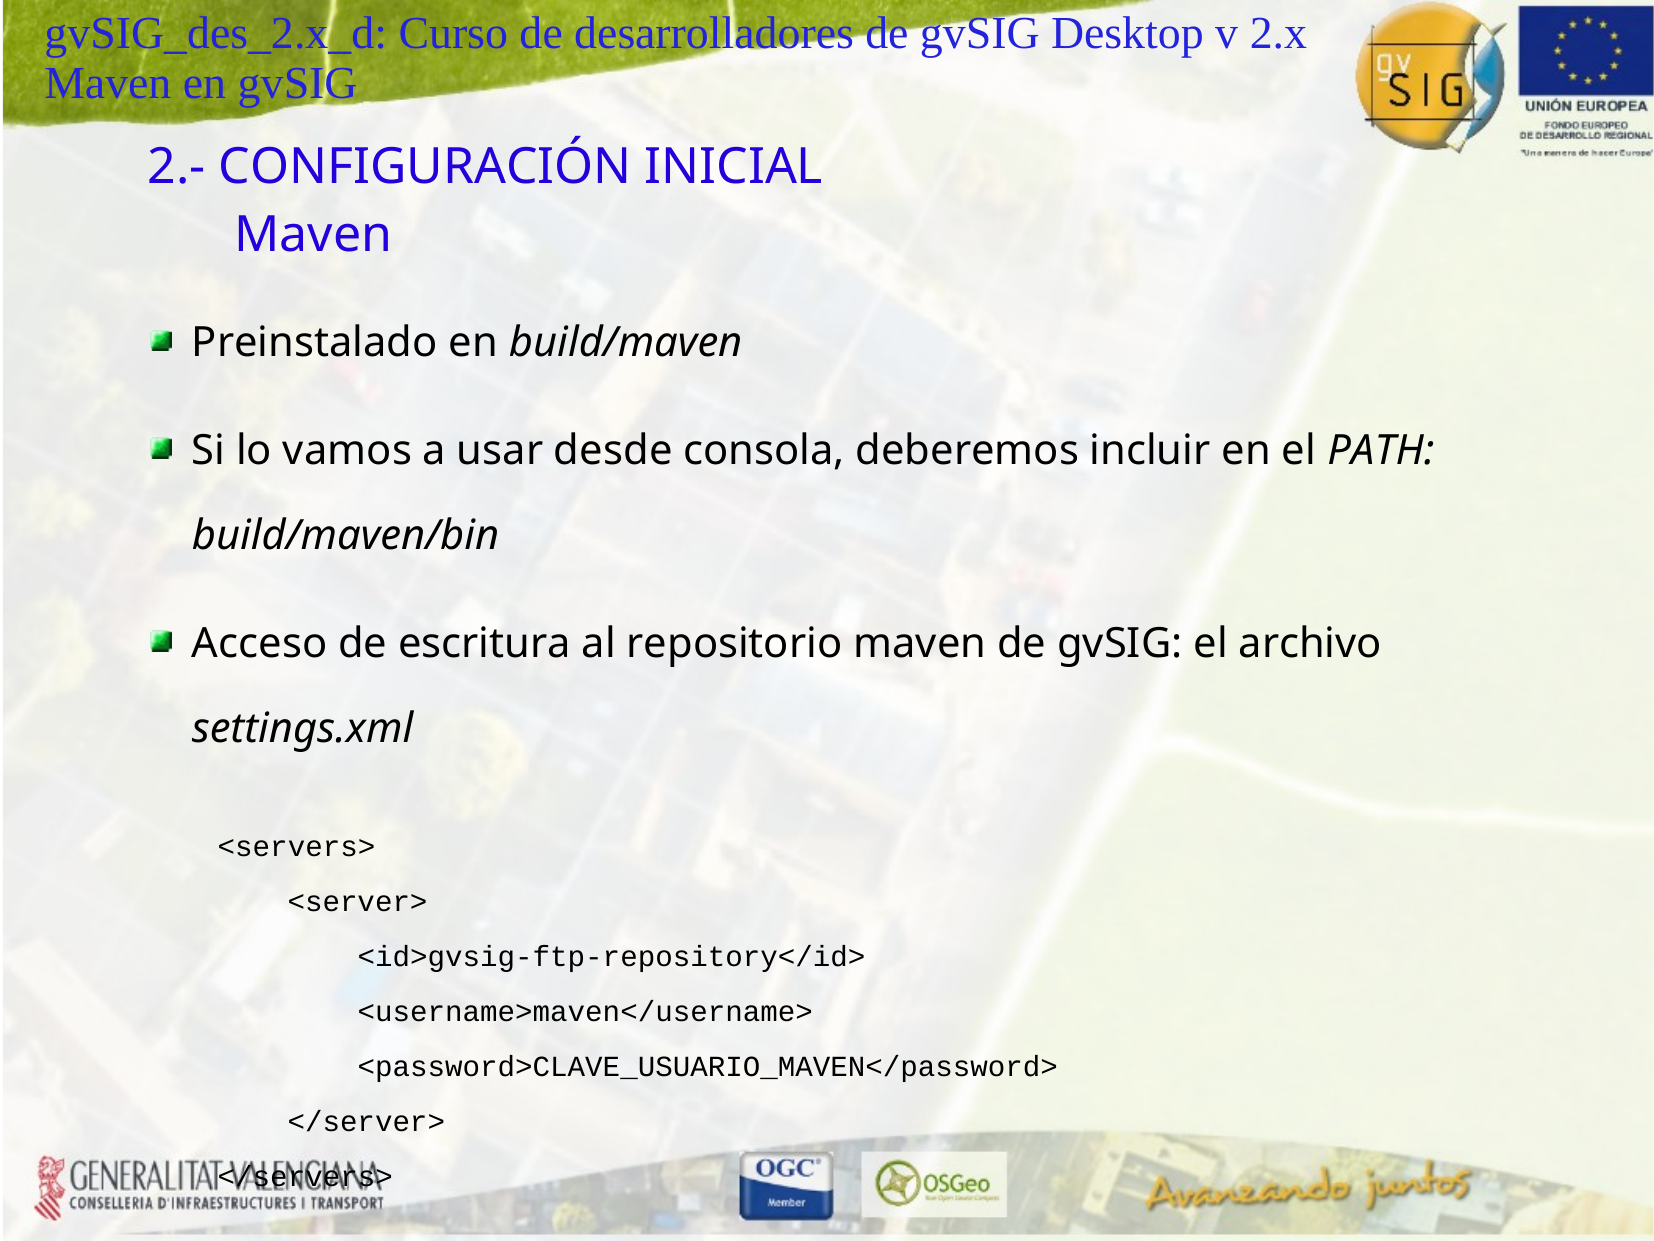

# 2.- CONFIGURACIÓN INICIAL Maven
Preinstalado en build/maven
Si lo vamos a usar desde consola, deberemos incluir en el PATH: build/maven/bin
Acceso de escritura al repositorio maven de gvSIG: el archivo settings.xml
 <servers>
 <server>
 <id>gvsig-ftp-repository</id>
 <username>maven</username>
 <password>CLAVE_USUARIO_MAVEN</password>
 </server>
 </servers>